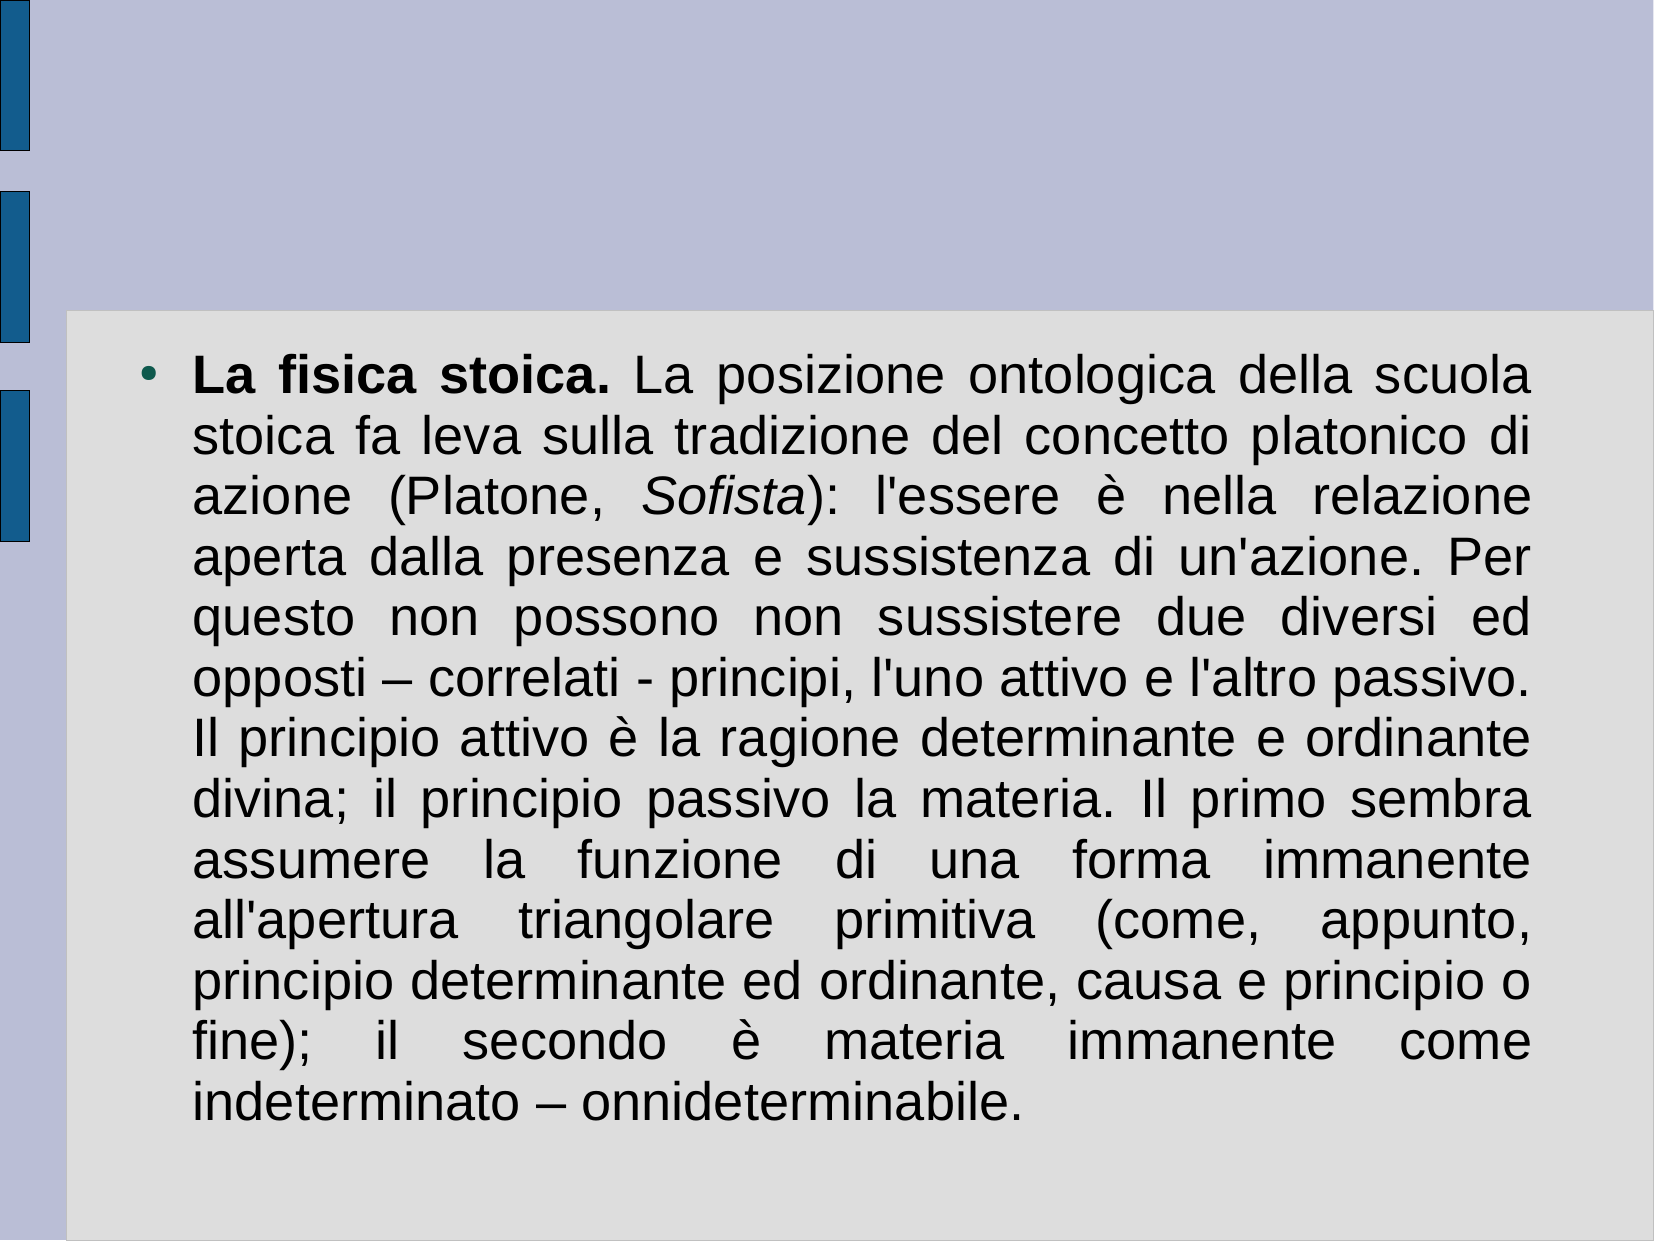

#
La fisica stoica. La posizione ontologica della scuola stoica fa leva sulla tradizione del concetto platonico di azione (Platone, Sofista): l'essere è nella relazione aperta dalla presenza e sussistenza di un'azione. Per questo non possono non sussistere due diversi ed opposti – correlati - principi, l'uno attivo e l'altro passivo. Il principio attivo è la ragione determinante e ordinante divina; il principio passivo la materia. Il primo sembra assumere la funzione di una forma immanente all'apertura triangolare primitiva (come, appunto, principio determinante ed ordinante, causa e principio o fine); il secondo è materia immanente come indeterminato – onnideterminabile.